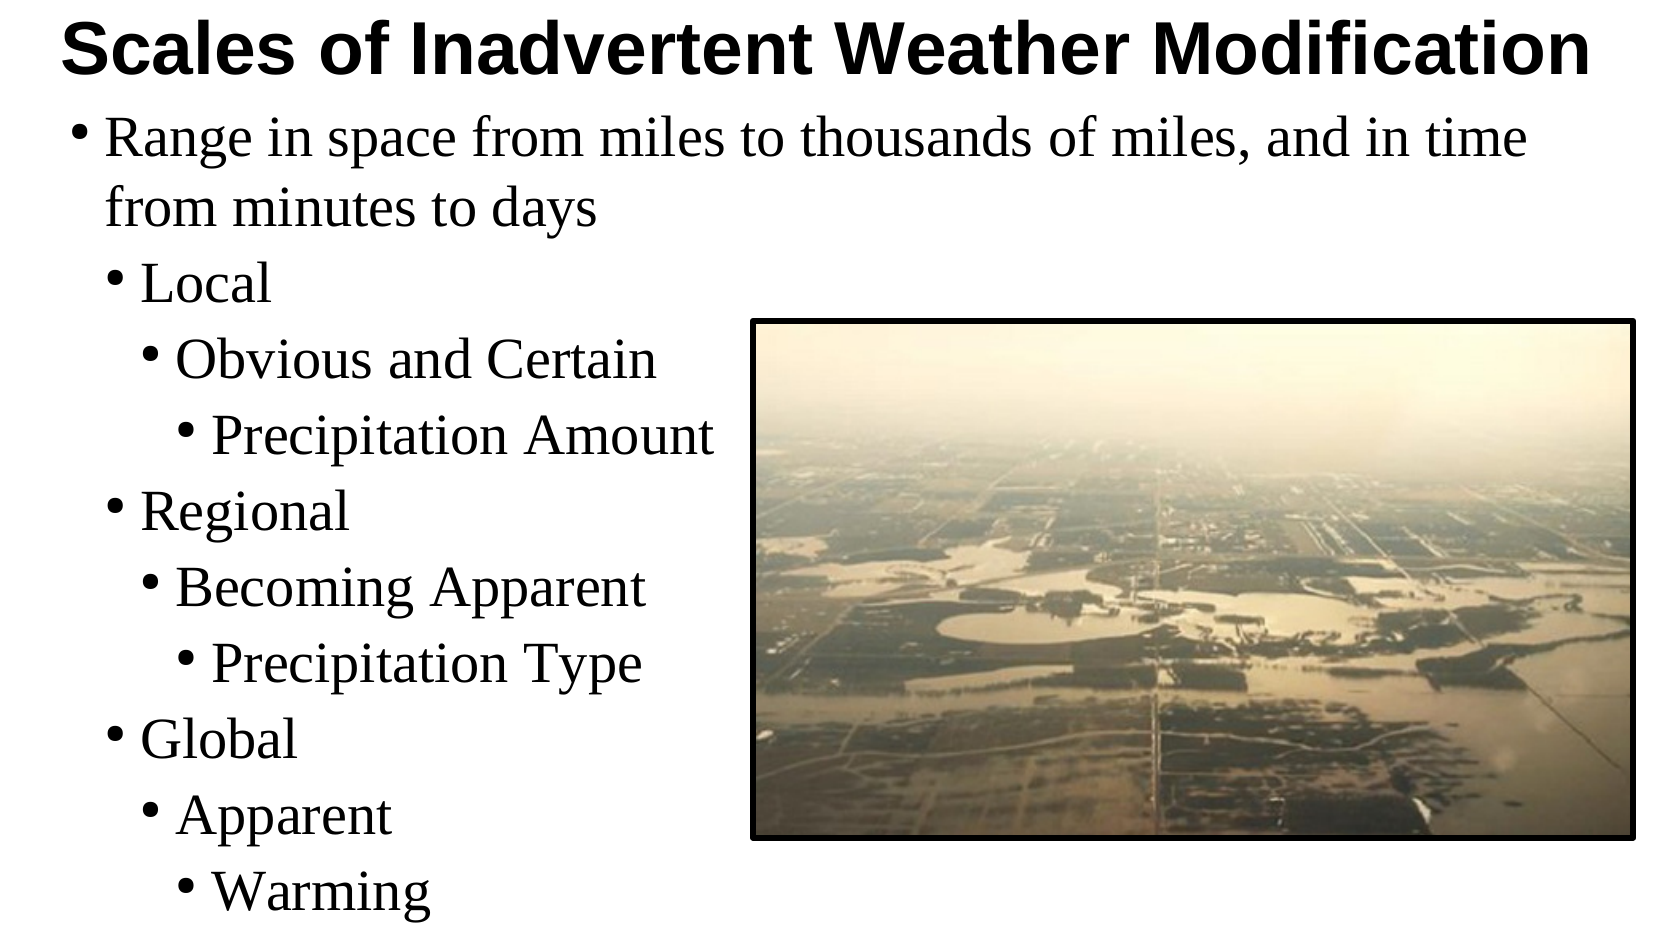

# Scales of Inadvertent Weather Modification
Range in space from miles to thousands of miles, and in time from minutes to days
Local
Obvious and Certain
Precipitation Amount
Regional
Becoming Apparent
Precipitation Type
Global
Apparent
Warming